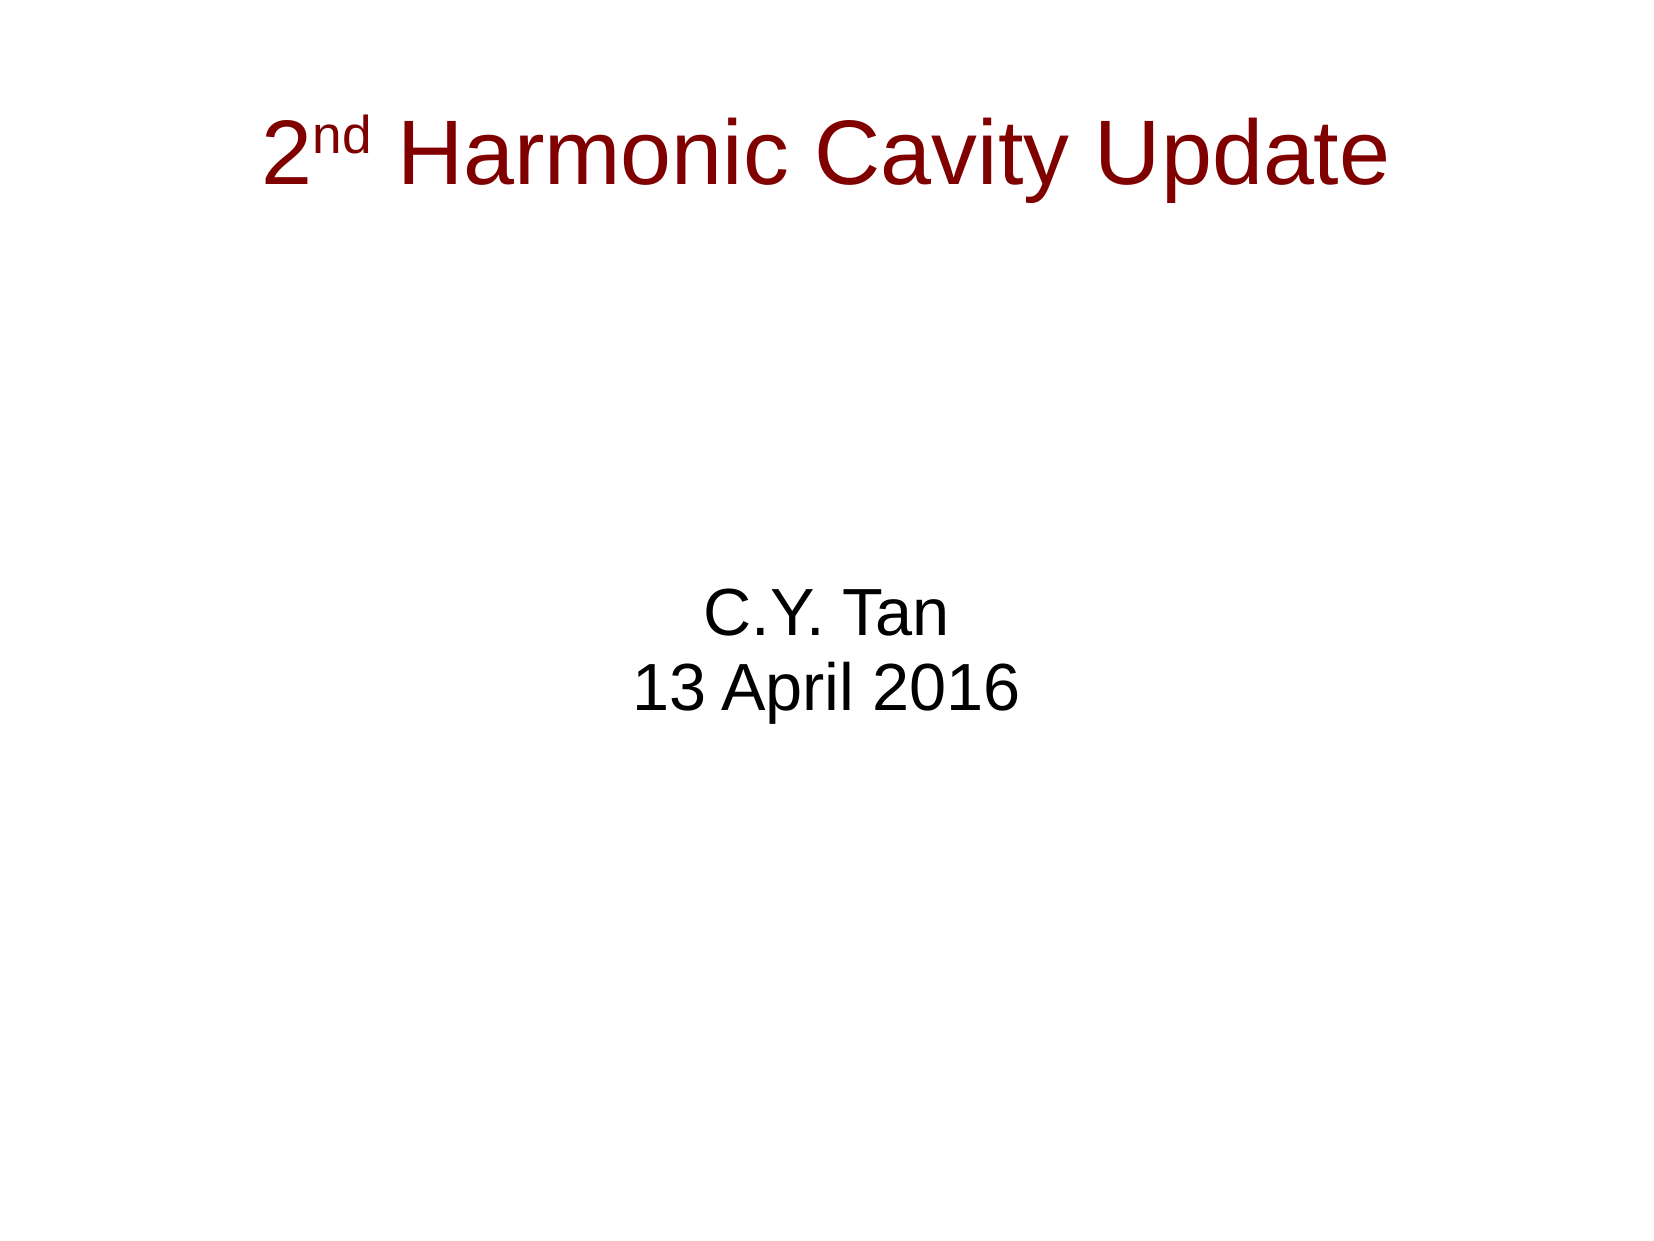

# 2nd Harmonic Cavity Update
C.Y. Tan
13 April 2016